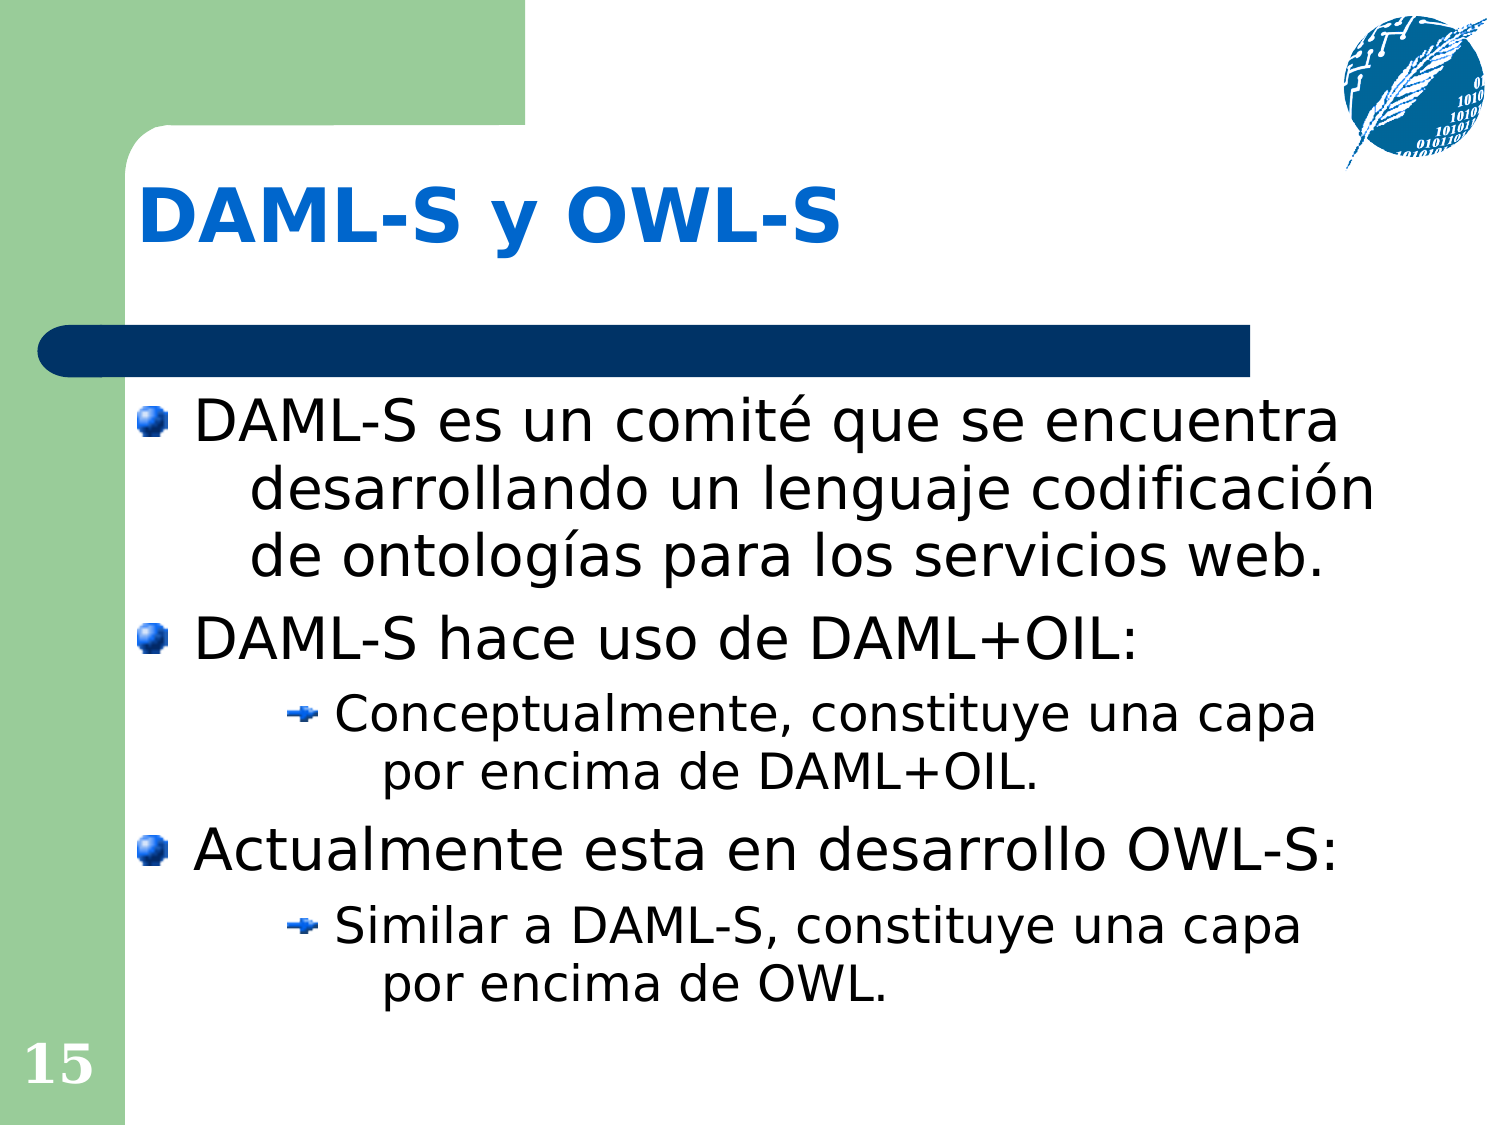

# DAML-S y OWL-S
DAML-S es un comité que se encuentra desarrollando un lenguaje codificación de ontologías para los servicios web.
DAML-S hace uso de DAML+OIL:
Conceptualmente, constituye una capa por encima de DAML+OIL.
Actualmente esta en desarrollo OWL-S:
Similar a DAML-S, constituye una capa por encima de OWL.
15